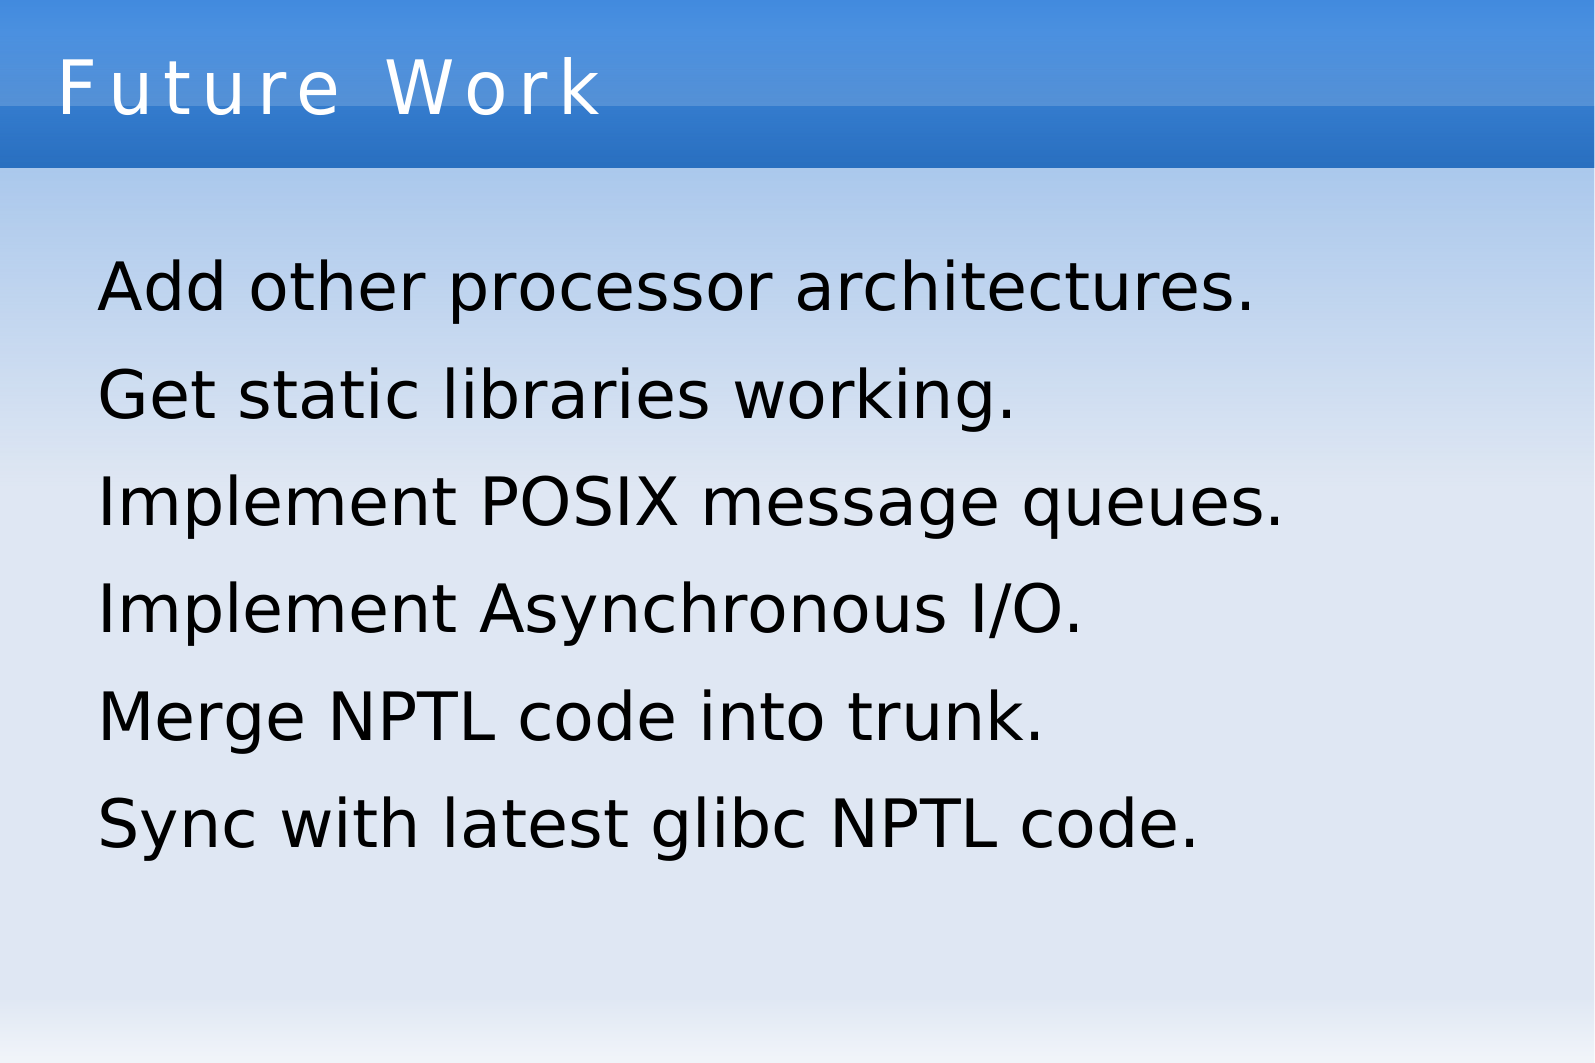

# Future Work
Add other processor architectures.
Get static libraries working.
Implement POSIX message queues.
Implement Asynchronous I/O.
Merge NPTL code into trunk.
Sync with latest glibc NPTL code.